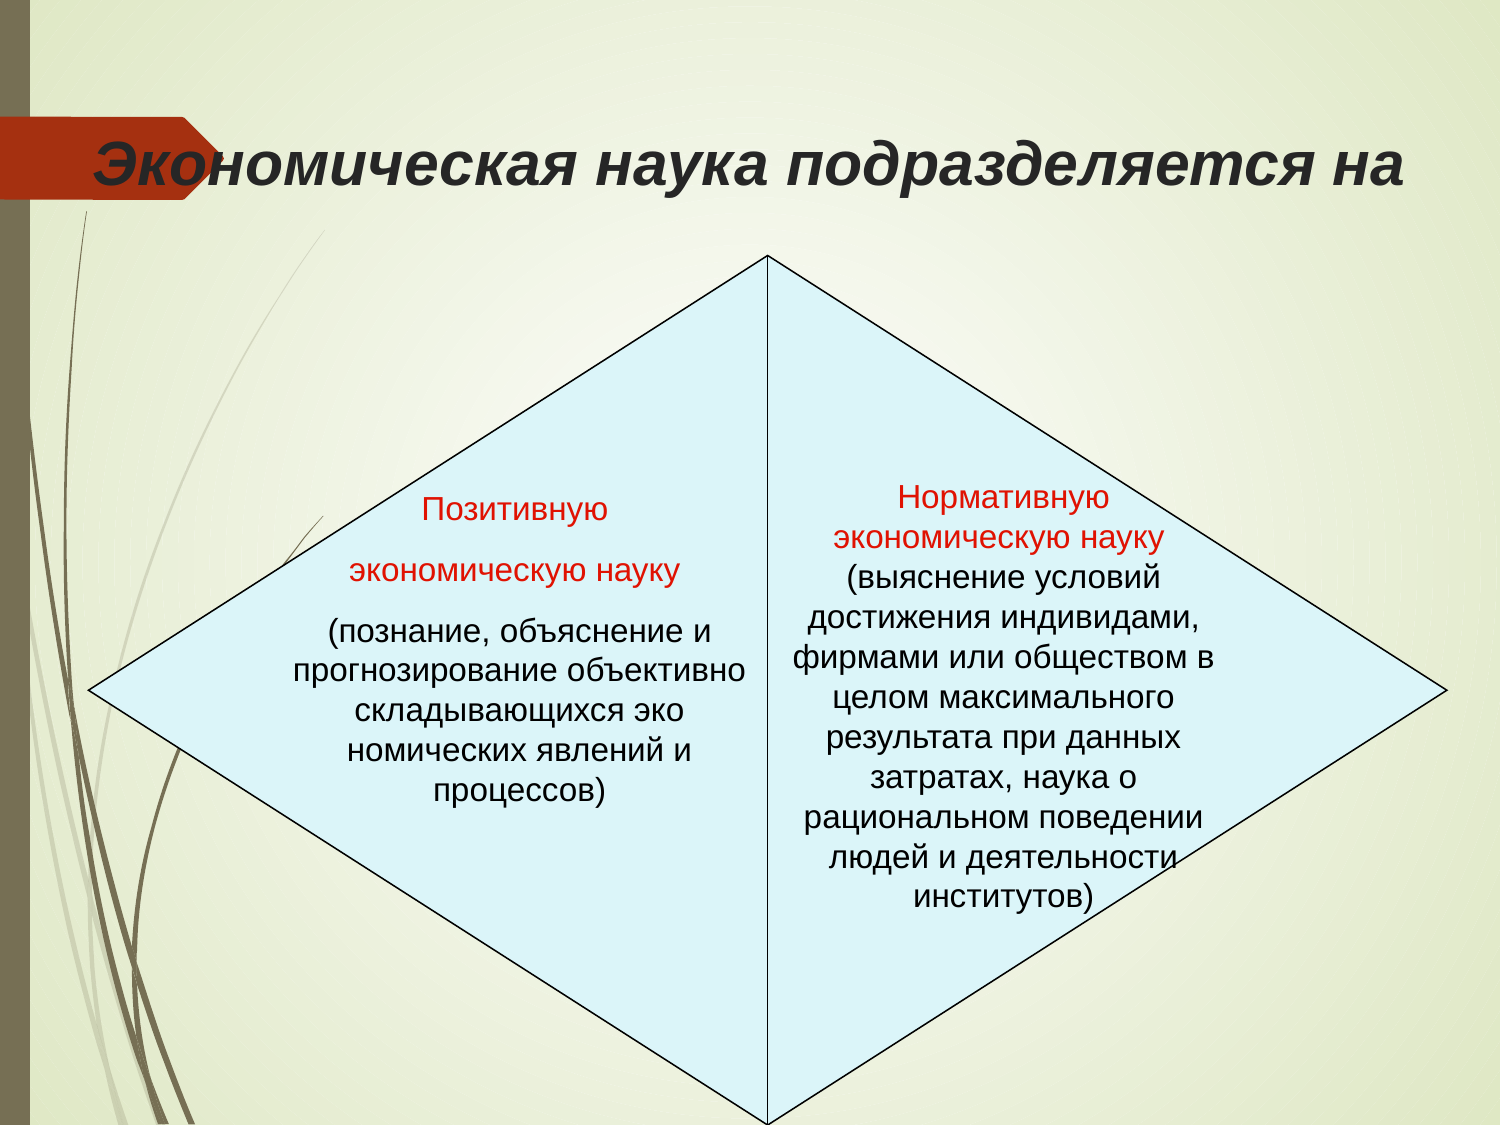

# Экономическая наука подразделяется на
Нормативную экономическую науку (выяснение условий достижения индивидами, фирмами или обществом в целом максимального результата при данных затратах, наука о рациональном поведении людей и деятельности институтов)
Позитивную
экономическую науку
(познание, объяснение и прогнозирование объективно складывающихся эко­номических явлений и процессов)